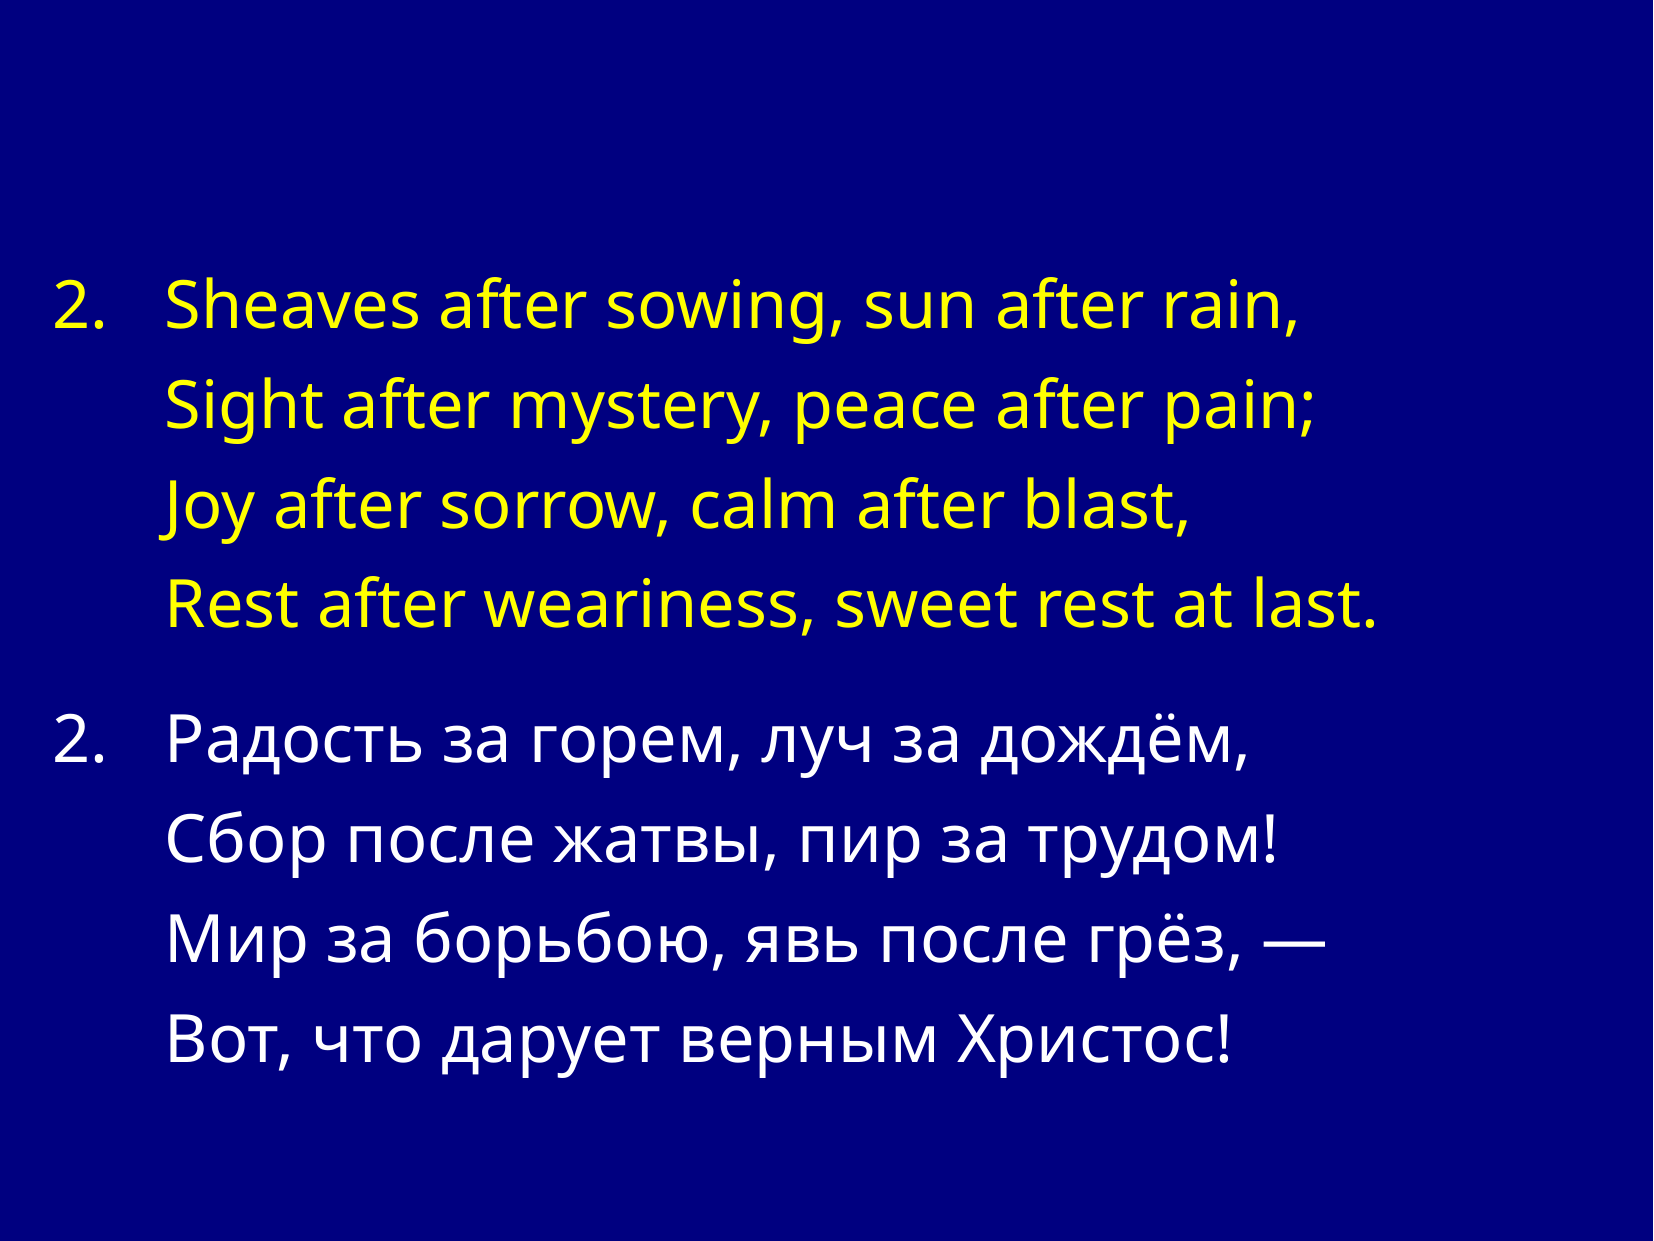

2.	Sheaves after sowing, sun after rain,
	Sight after mystery, peace after pain;
	Joy after sorrow, calm after blast,
	Rest after weariness, sweet rest at last.
2.	Радость за горем, луч за дождём,
	Сбор после жатвы, пир за трудом!
	Мир за борьбою, явь после грёз, —
	Вот, что дарует верным Христос!